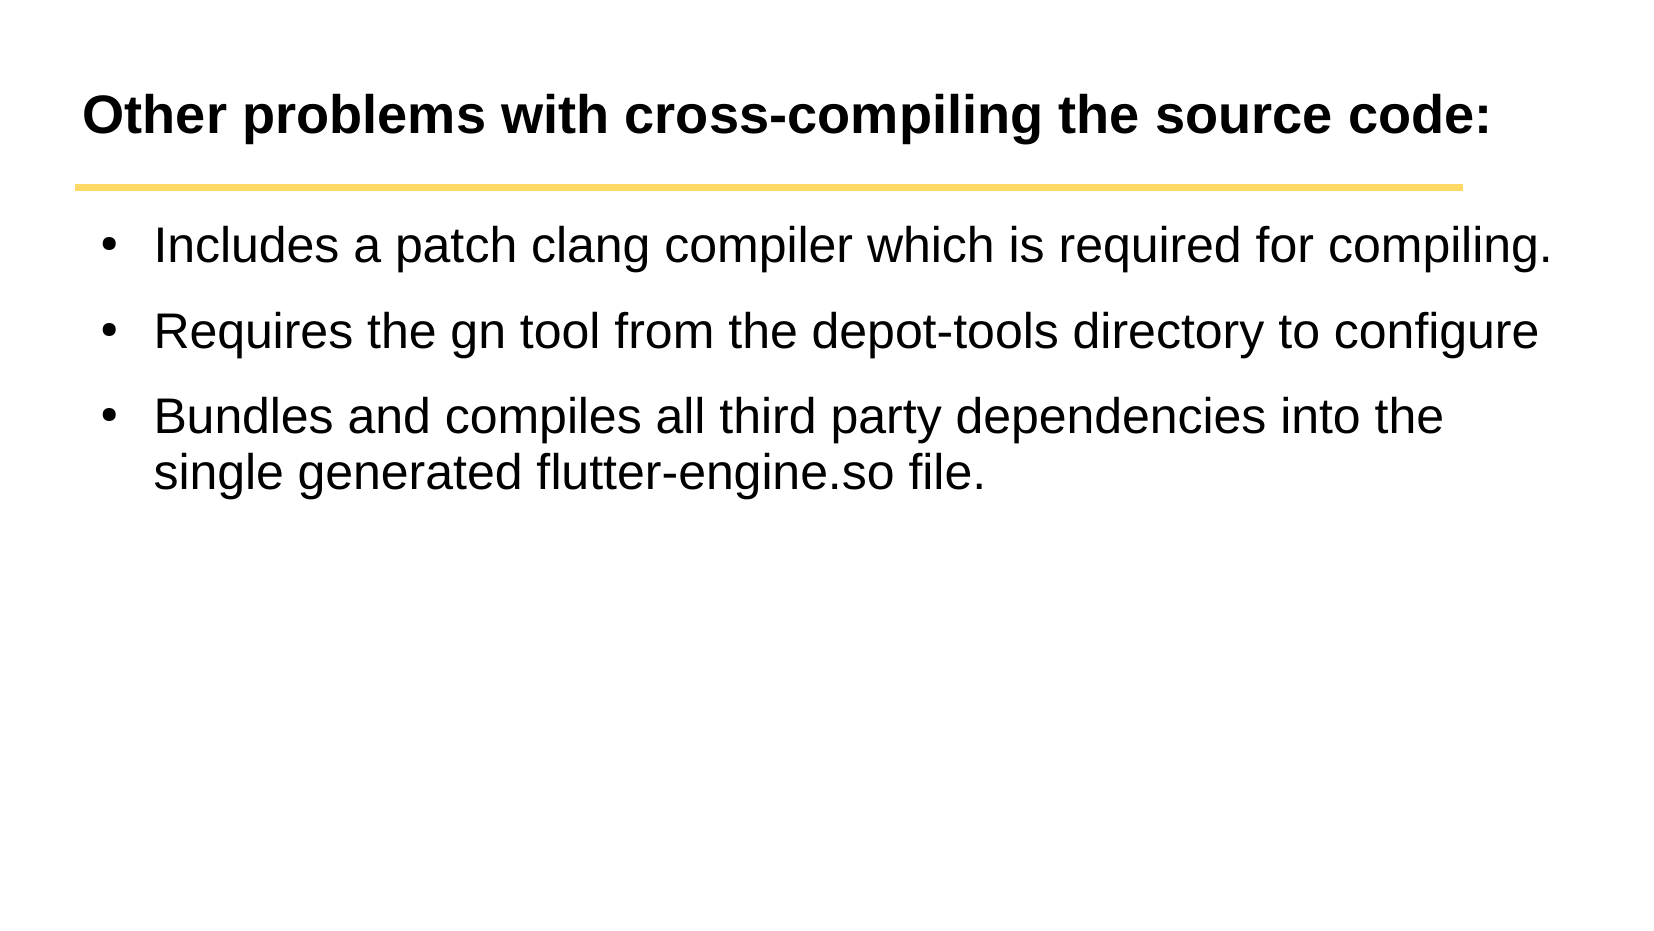

# Other problems with cross-compiling the source code:
Includes a patch clang compiler which is required for compiling.
Requires the gn tool from the depot-tools directory to configure
Bundles and compiles all third party dependencies into the single generated flutter-engine.so file.